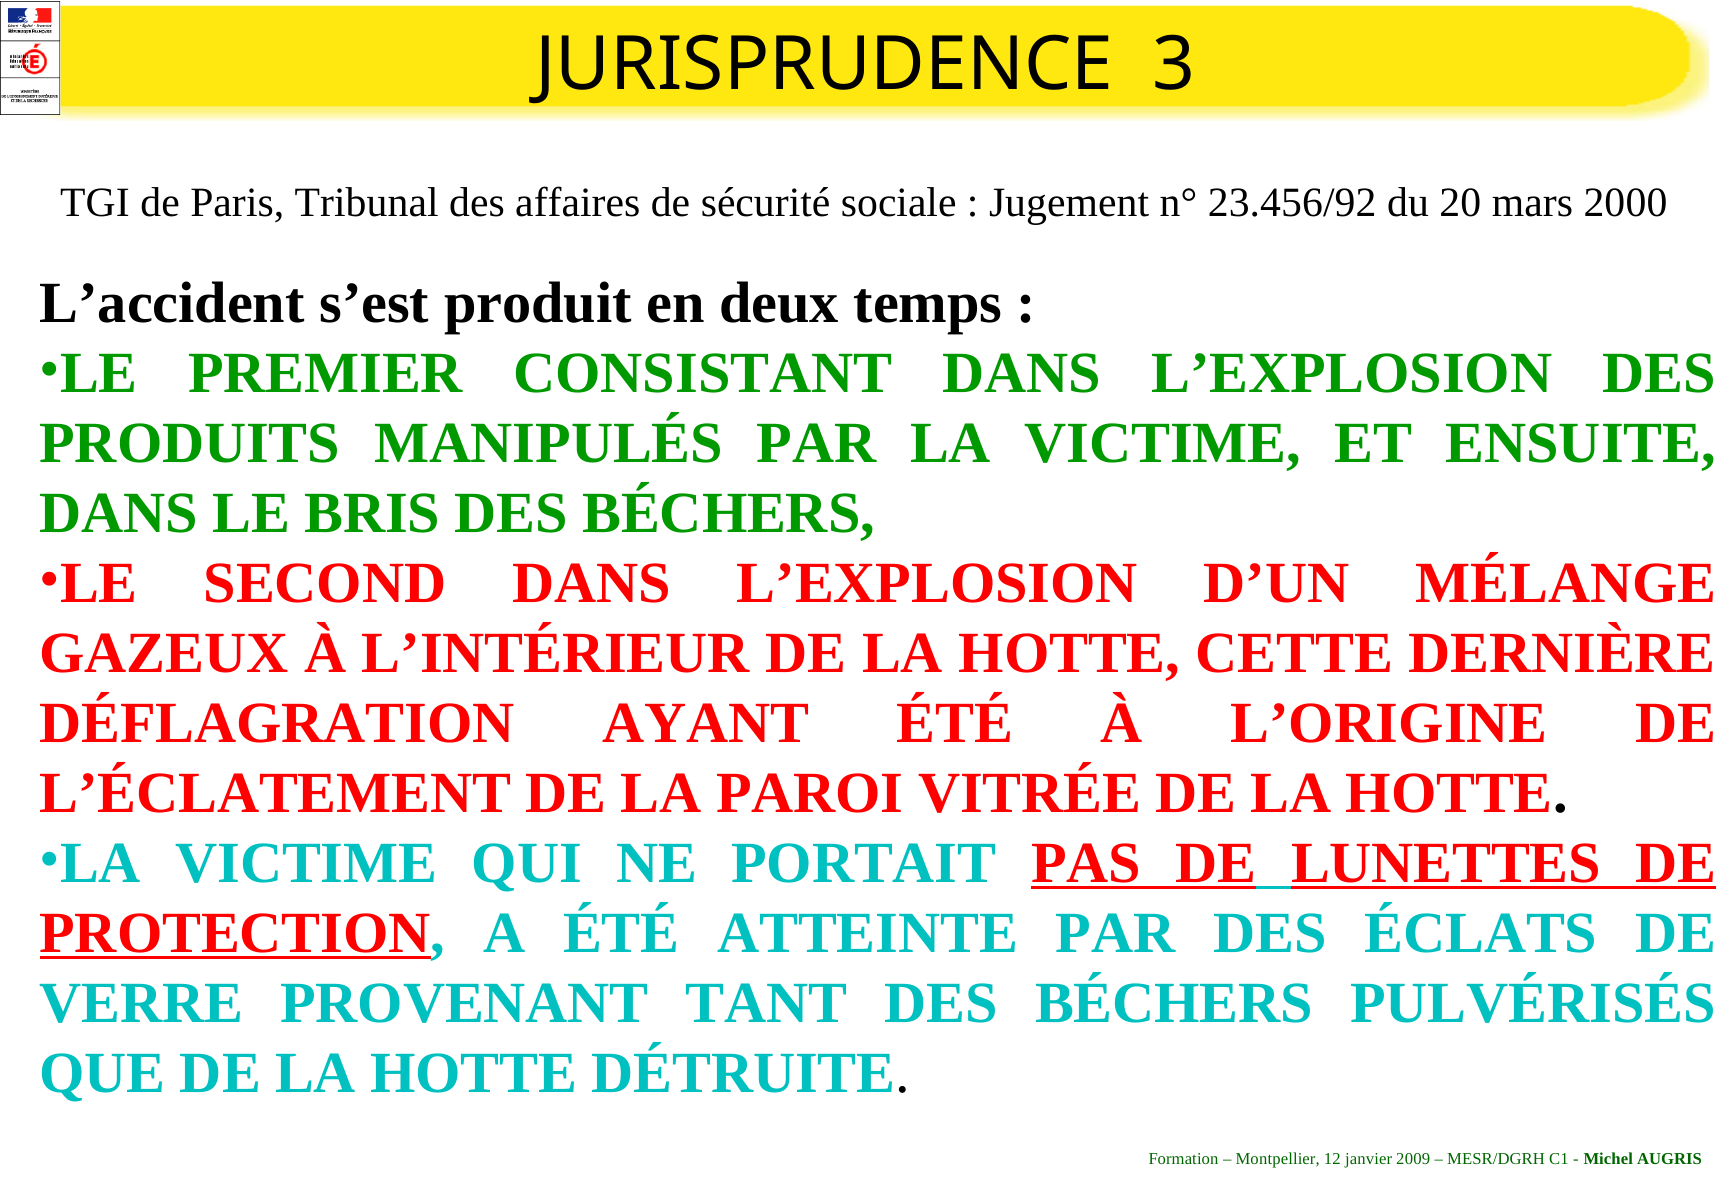

JURISPRUDENCE 3
TGI de Paris, Tribunal des affaires de sécurité sociale : Jugement n° 23.456/92 du 20 mars 2000
L’accident s’est produit en deux temps :
LE PREMIER CONSISTANT DANS L’EXPLOSION DES PRODUITS MANIPULÉS PAR LA VICTIME, ET ENSUITE, DANS LE BRIS DES BÉCHERS,
LE SECOND DANS L’EXPLOSION D’UN MÉLANGE GAZEUX À L’INTÉRIEUR DE LA HOTTE, CETTE DERNIÈRE DÉFLAGRATION AYANT ÉTÉ À L’ORIGINE DE L’ÉCLATEMENT DE LA PAROI VITRÉE DE LA HOTTE.
LA VICTIME QUI NE PORTAIT PAS DE LUNETTES DE PROTECTION, A ÉTÉ ATTEINTE PAR DES ÉCLATS DE VERRE PROVENANT TANT DES BÉCHERS PULVÉRISÉS QUE DE LA HOTTE DÉTRUITE.